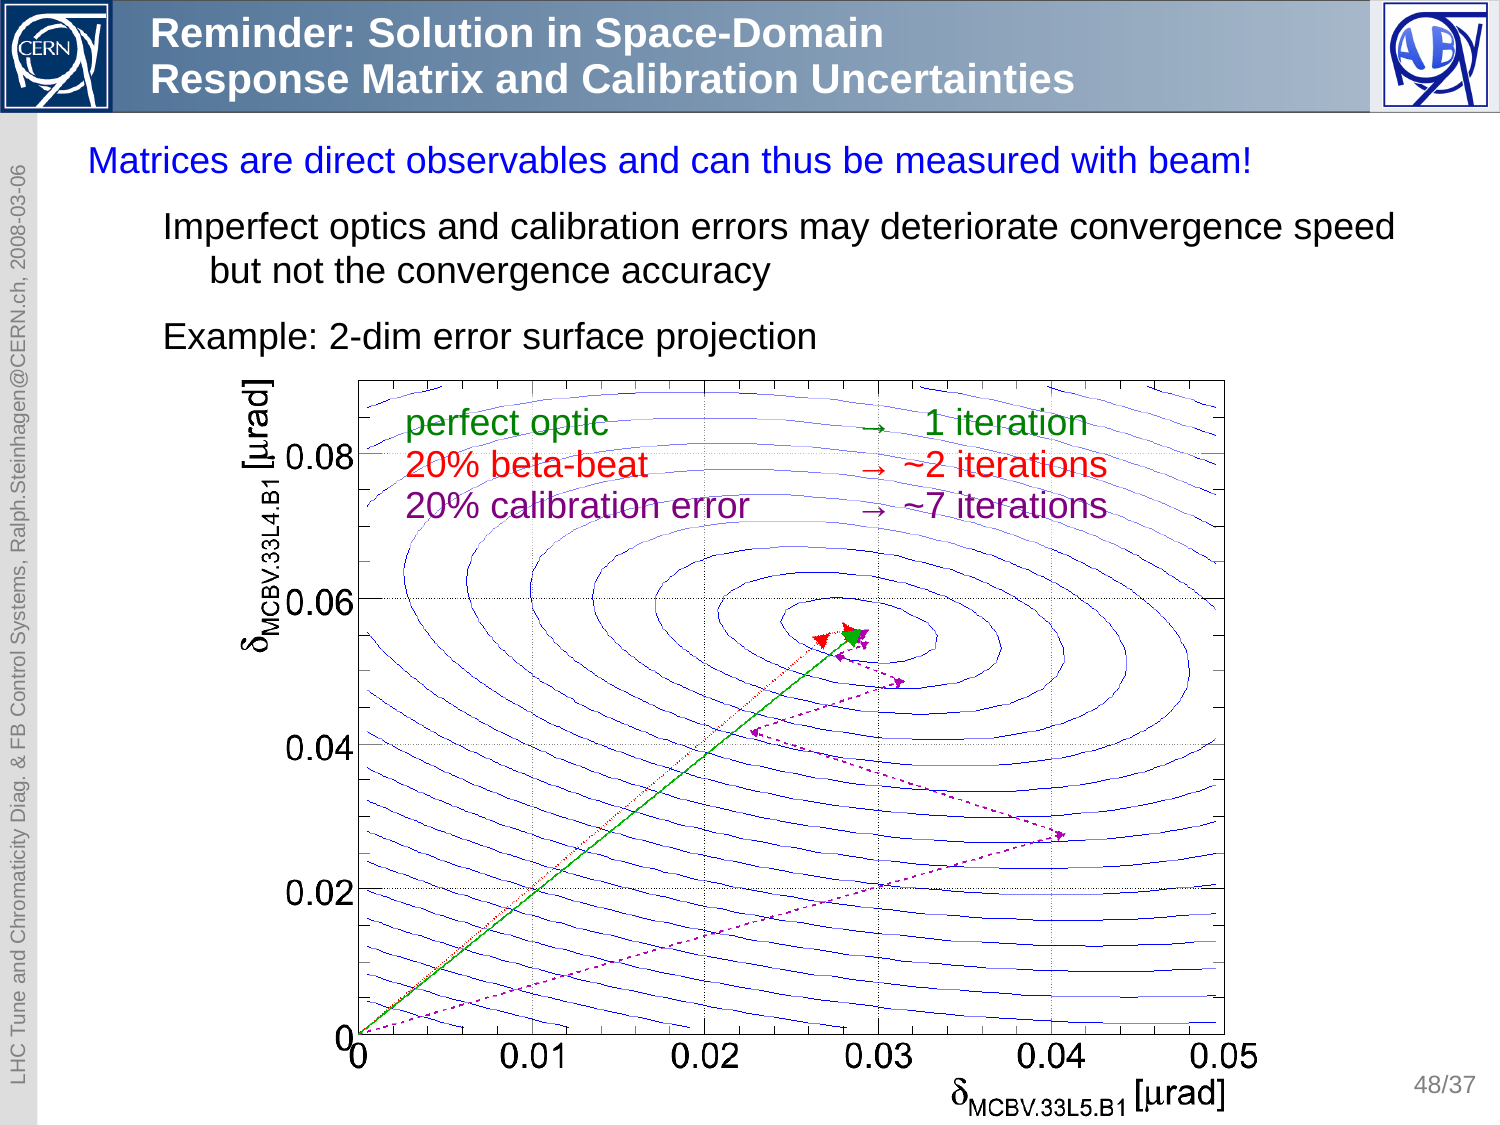

# Reminder: Solution in Space-Domain Response Matrix and Calibration Uncertainties
Matrices are direct observables and can thus be measured with beam!
Imperfect optics and calibration errors may deteriorate convergence speed but not the convergence accuracy
Example: 2-dim error surface projection
perfect optic		→ 1 iteration
20% beta-beat		→ ~2 iterations
20% calibration error 	→ ~7 iterations